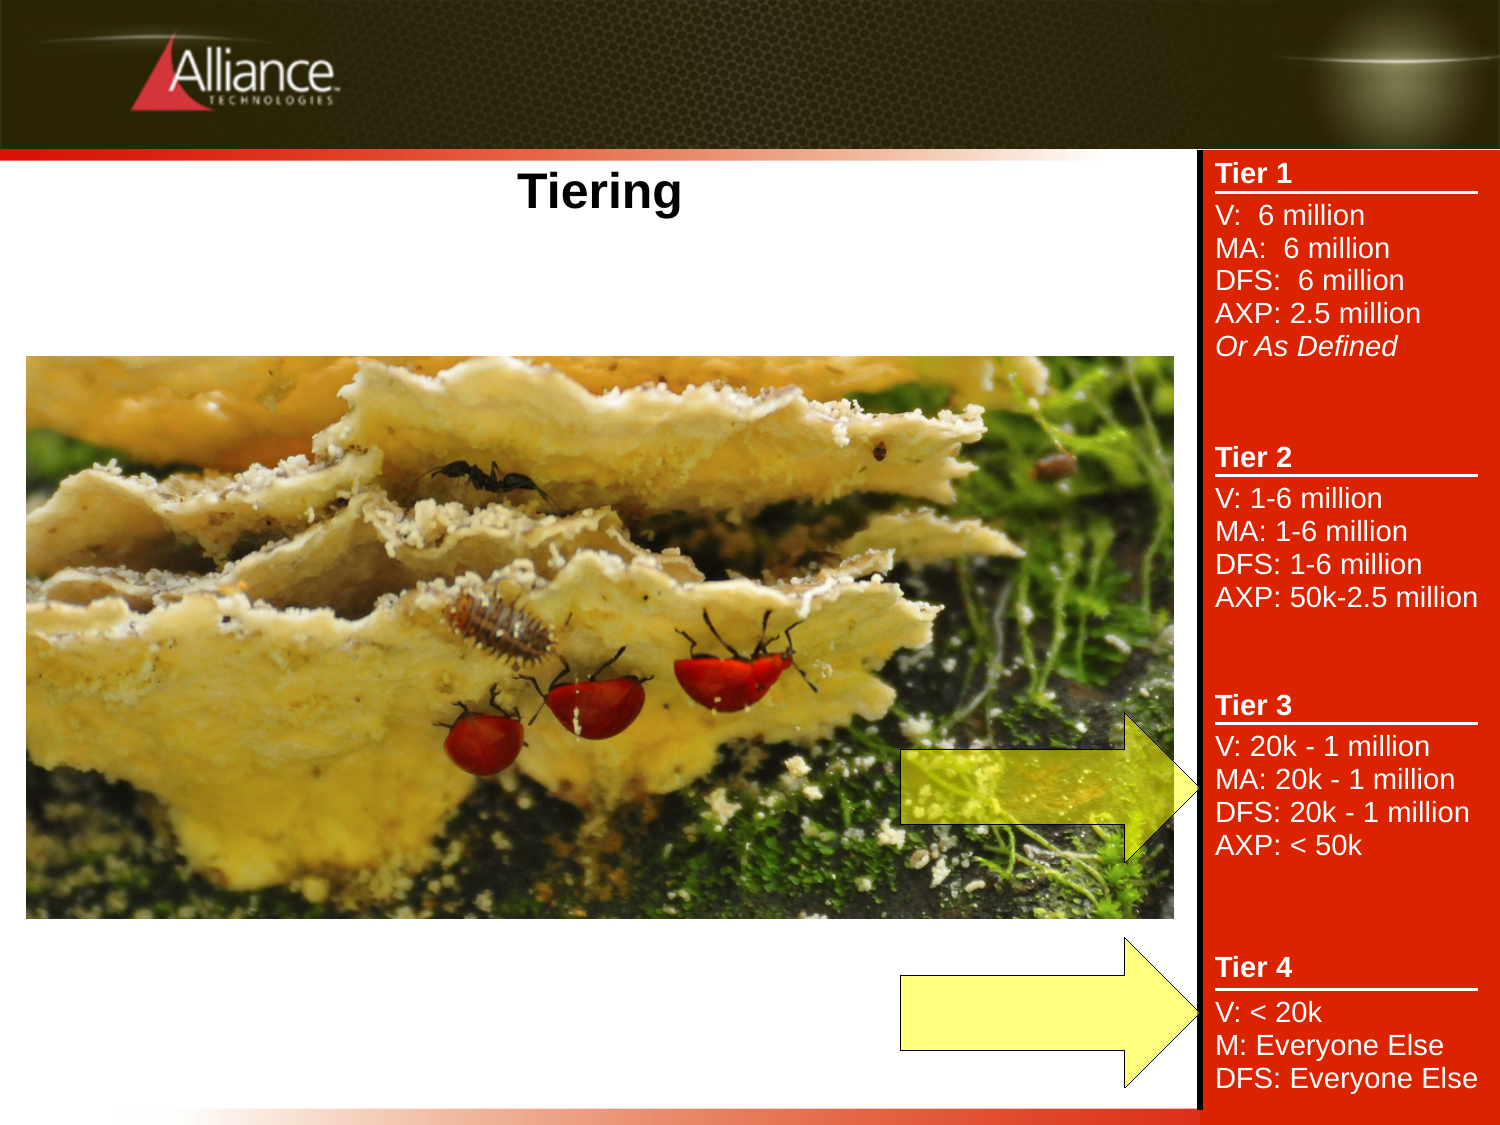

Tier 1
Tiering
V: 6 million
MA: 6 million
DFS: 6 million
AXP: 2.5 million
Or As Defined
Tier 2
V: 1-6 million
MA: 1-6 million
DFS: 1-6 million
AXP: 50k-2.5 million
Tier 3
V: 20k - 1 million
MA: 20k - 1 million
DFS: 20k - 1 million
AXP: < 50k
Tier 4
V: < 20k
M: Everyone Else
DFS: Everyone Else